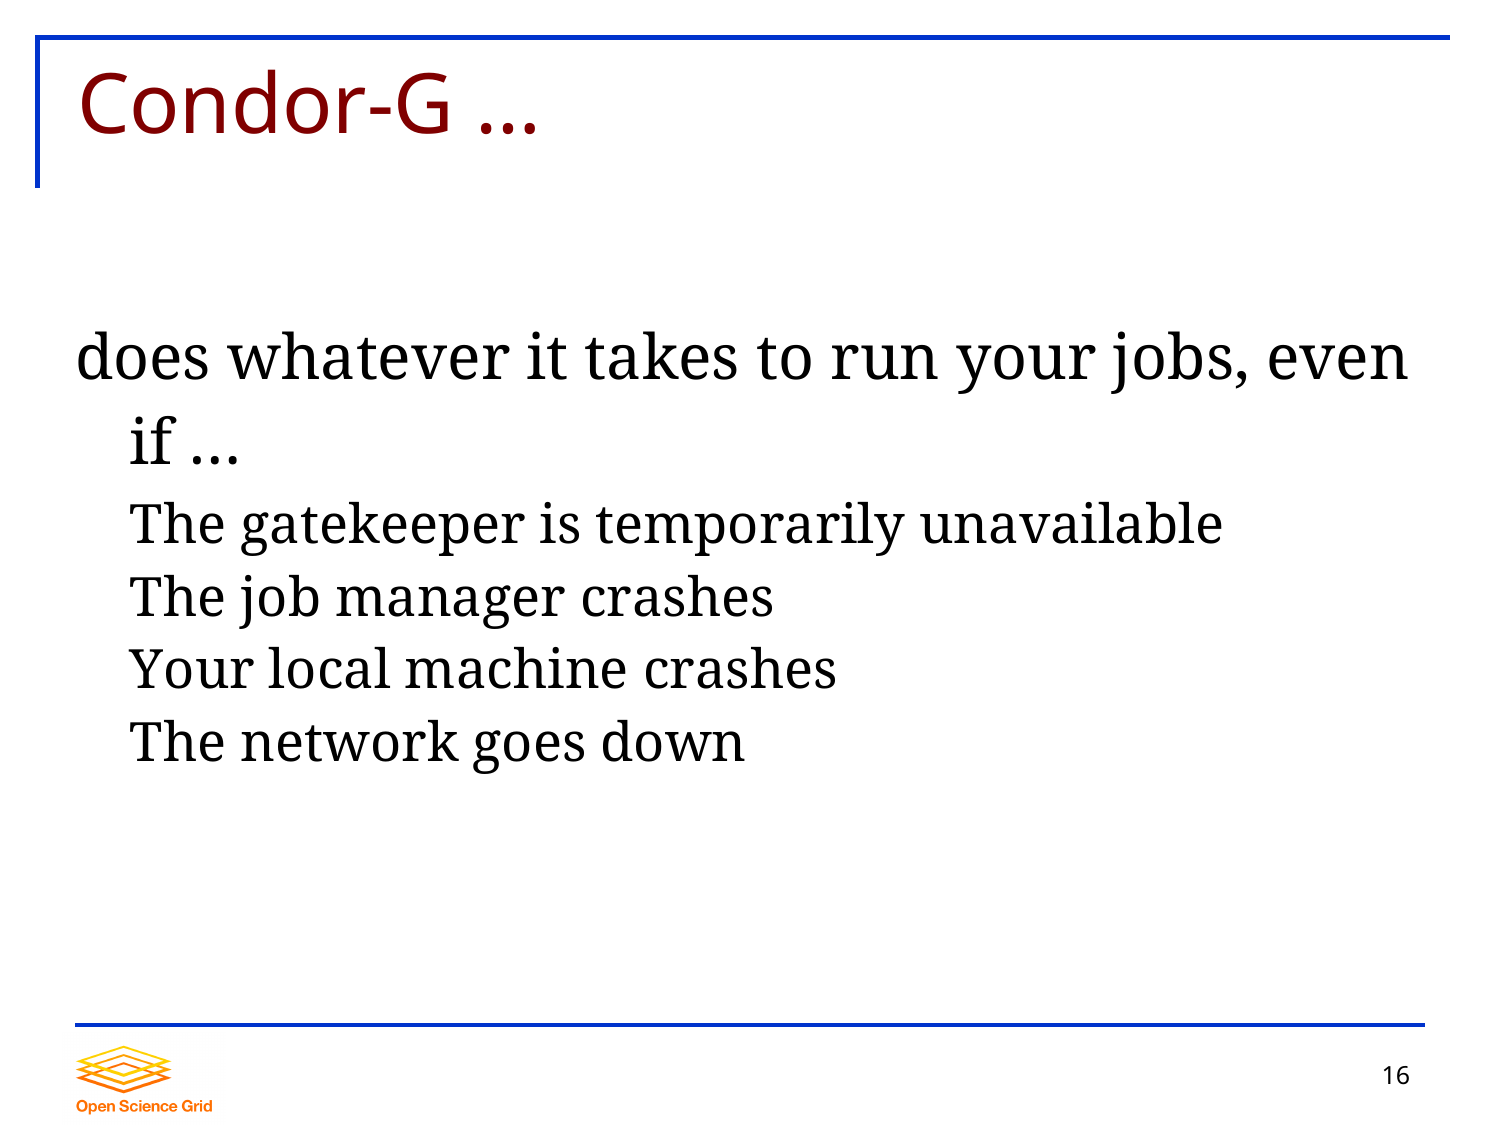

# Condor-G …
does whatever it takes to run your jobs, even if …
The gatekeeper is temporarily unavailable
The job manager crashes
Your local machine crashes
The network goes down
16